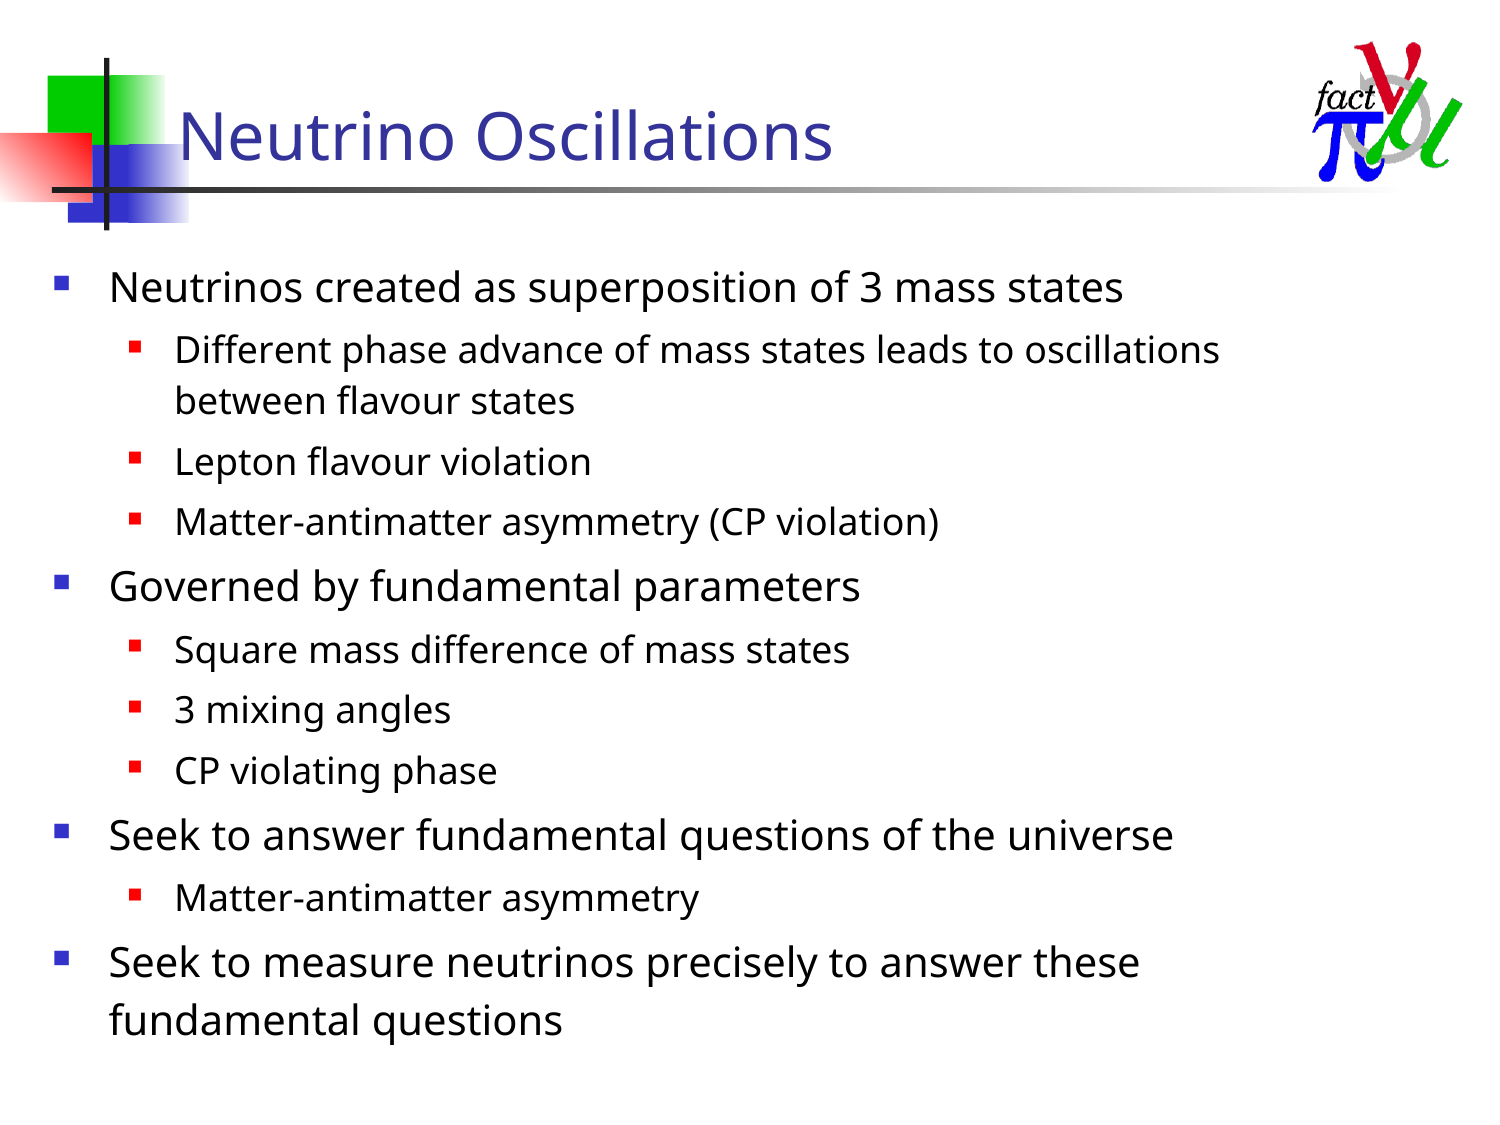

# Neutrino Oscillations
Neutrinos created as superposition of 3 mass states
Different phase advance of mass states leads to oscillations between flavour states
Lepton flavour violation
Matter-antimatter asymmetry (CP violation)
Governed by fundamental parameters
Square mass difference of mass states
3 mixing angles
CP violating phase
Seek to answer fundamental questions of the universe
Matter-antimatter asymmetry
Seek to measure neutrinos precisely to answer these fundamental questions